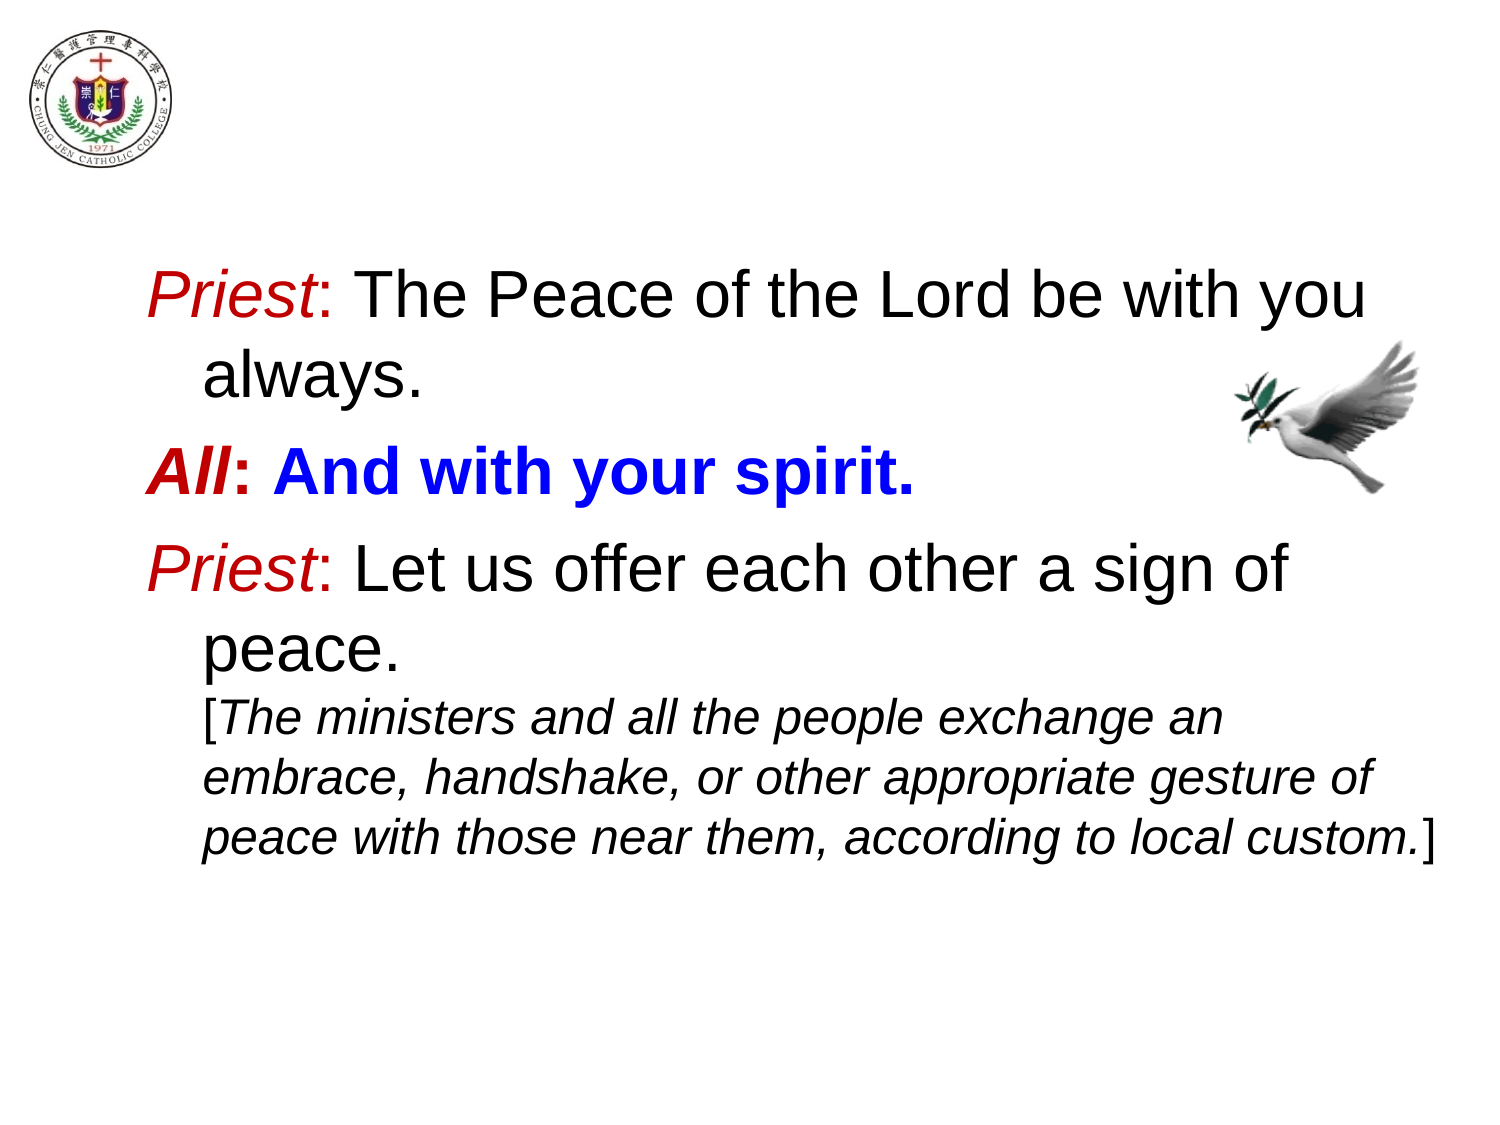

#
Priest: The Peace of the Lord be with you always.
All: And with your spirit.
Priest: Let us offer each other a sign of peace.
[The ministers and all the people exchange an embrace, handshake, or other appropriate gesture of peace with those near them, according to local custom.]